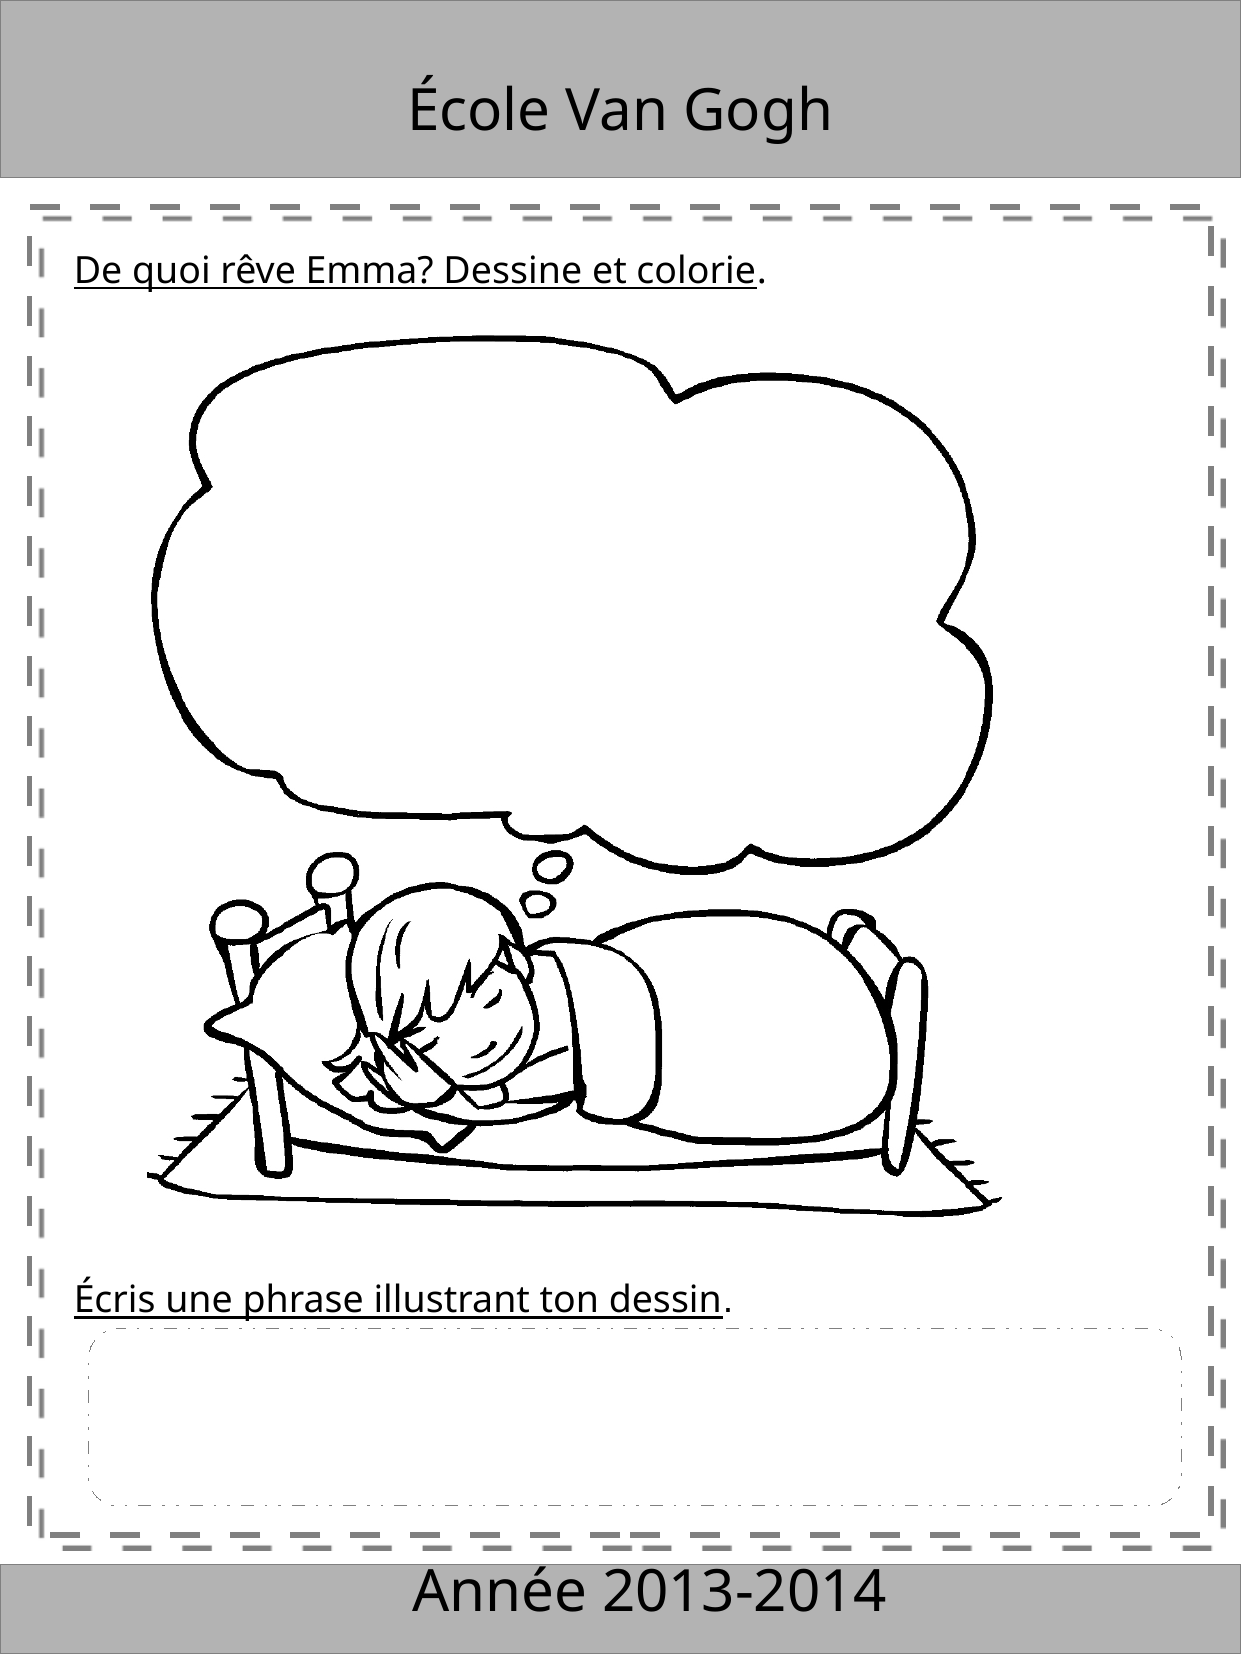

École Van Gogh
De quoi rêve Emma? Dessine et colorie.
Écris une phrase illustrant ton dessin.
Année 2013-2014